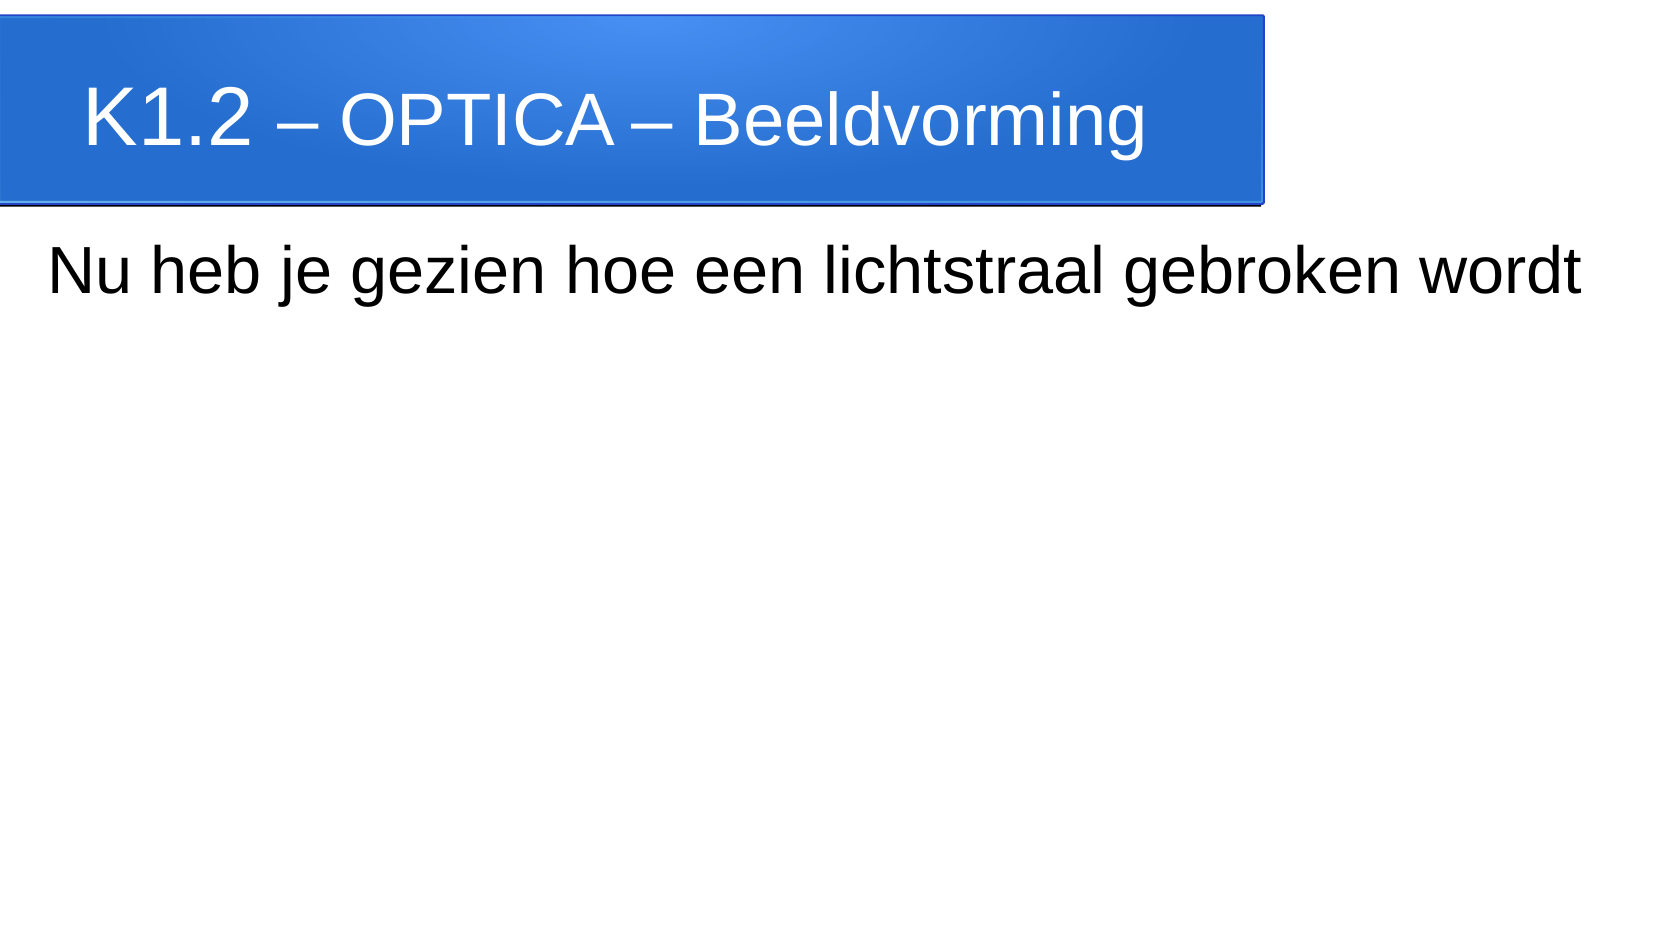

# K1.2 – OPTICA – Beeldvorming
Nu heb je gezien hoe een lichtstraal gebroken wordt